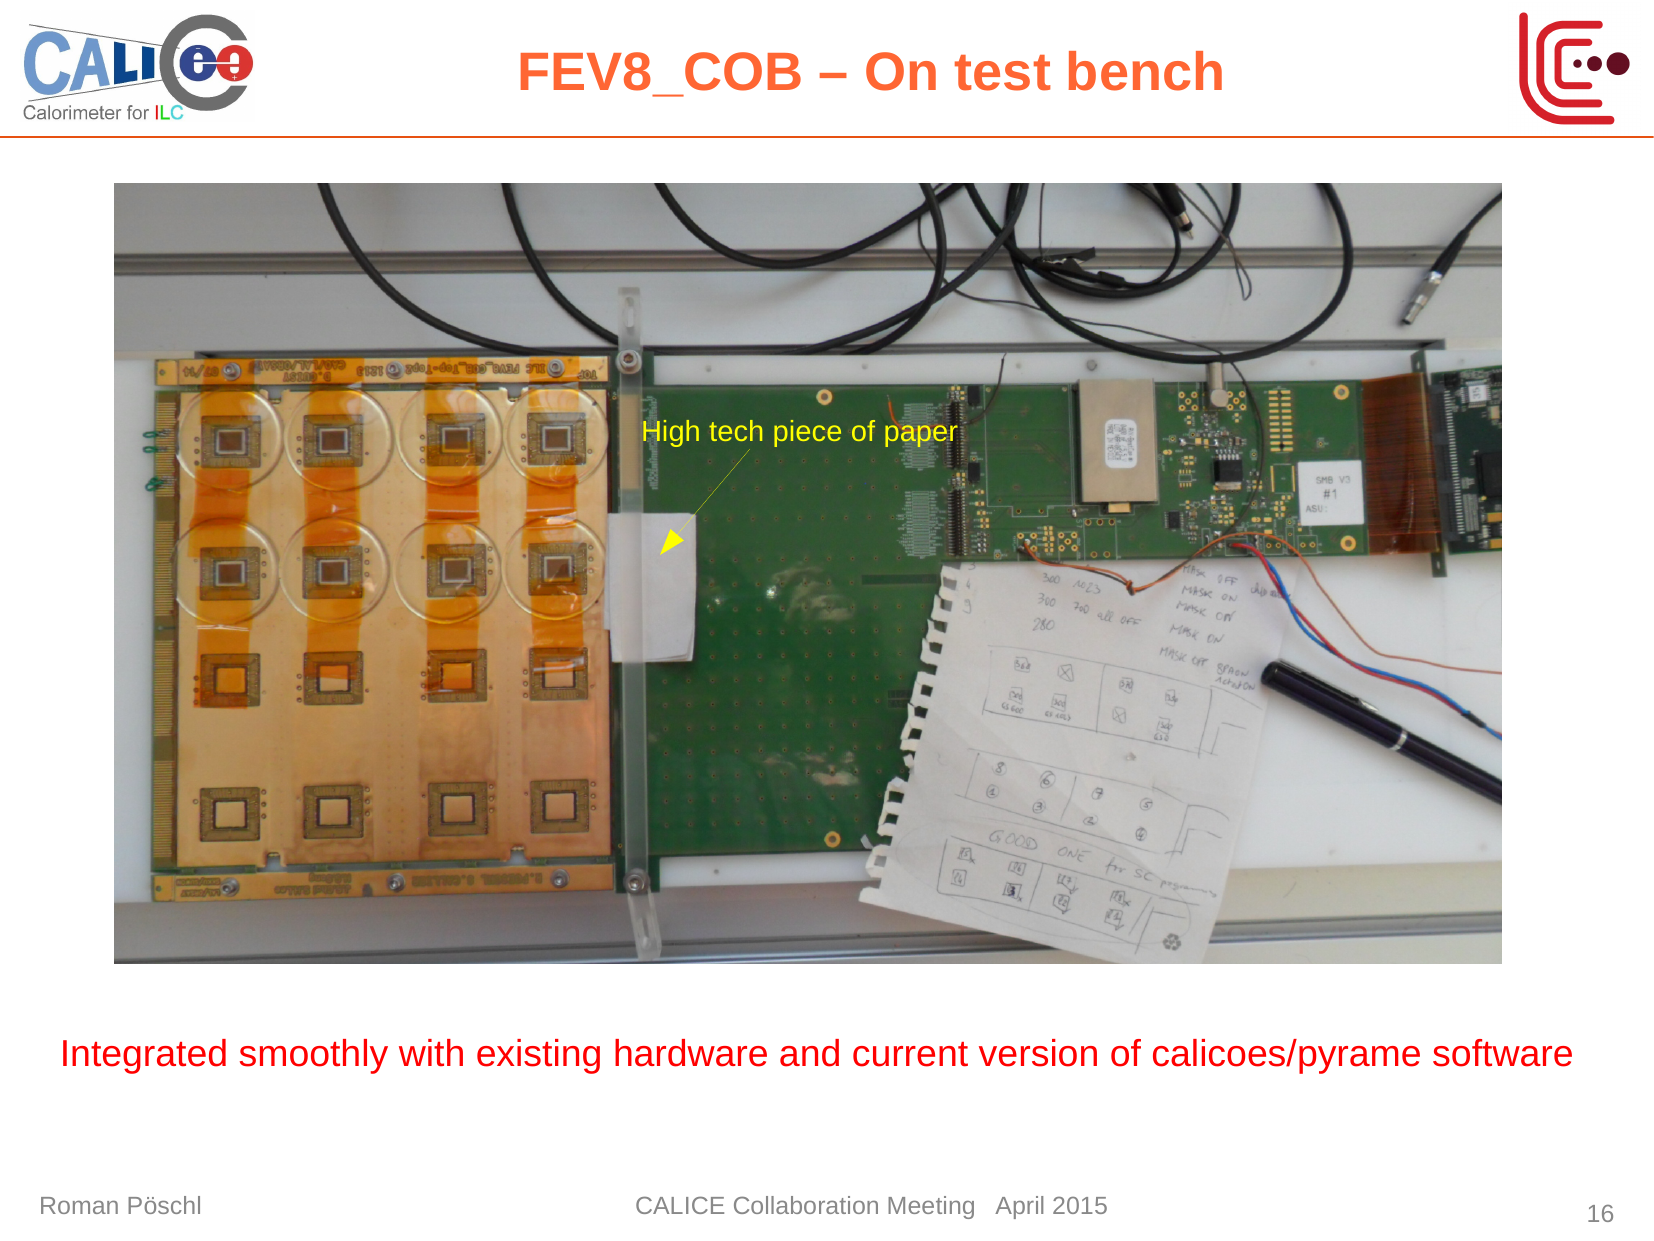

# FEV8_COB – On test bench
High tech piece of paper
Integrated smoothly with existing hardware and current version of calicoes/pyrame software